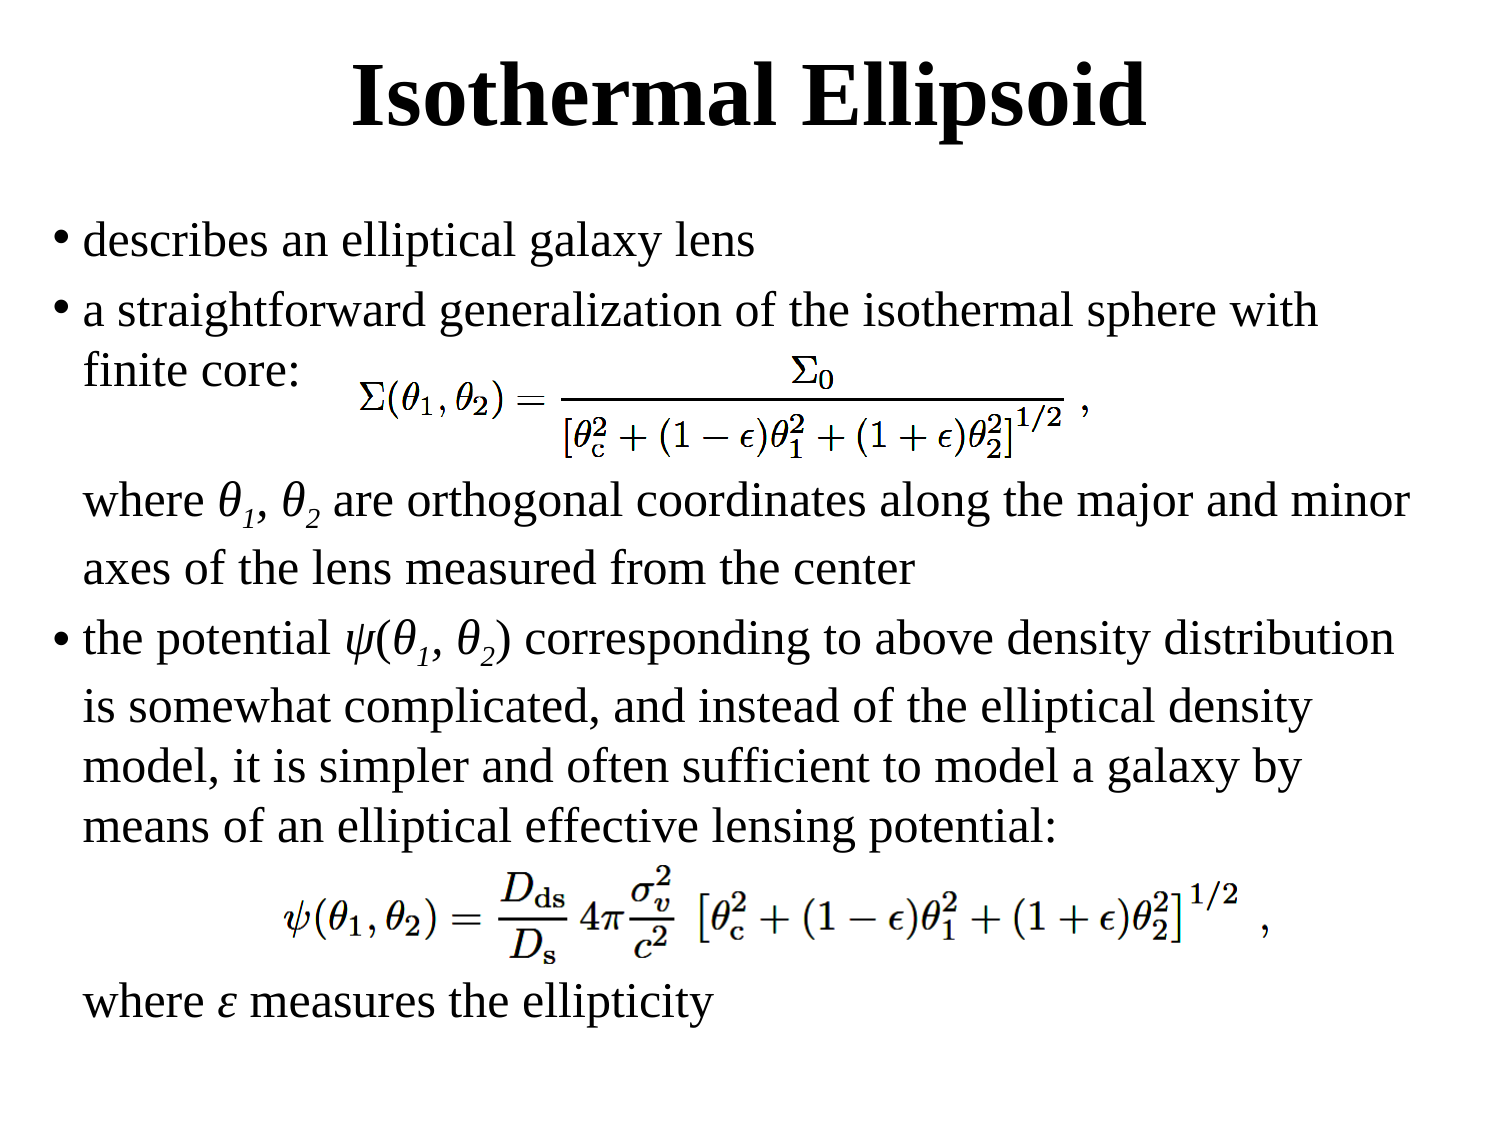

# Isothermal Ellipsoid
describes an elliptical galaxy lens
a straightforward generalization of the isothermal sphere with finite core:
	where θ1, θ2 are orthogonal coordinates along the major and minor axes of the lens measured from the center
the potential ψ(θ1, θ2) corresponding to above density distribution is somewhat complicated, and instead of the elliptical density model, it is simpler and often sufficient to model a galaxy by means of an elliptical effective lensing potential:
where ε measures the ellipticity